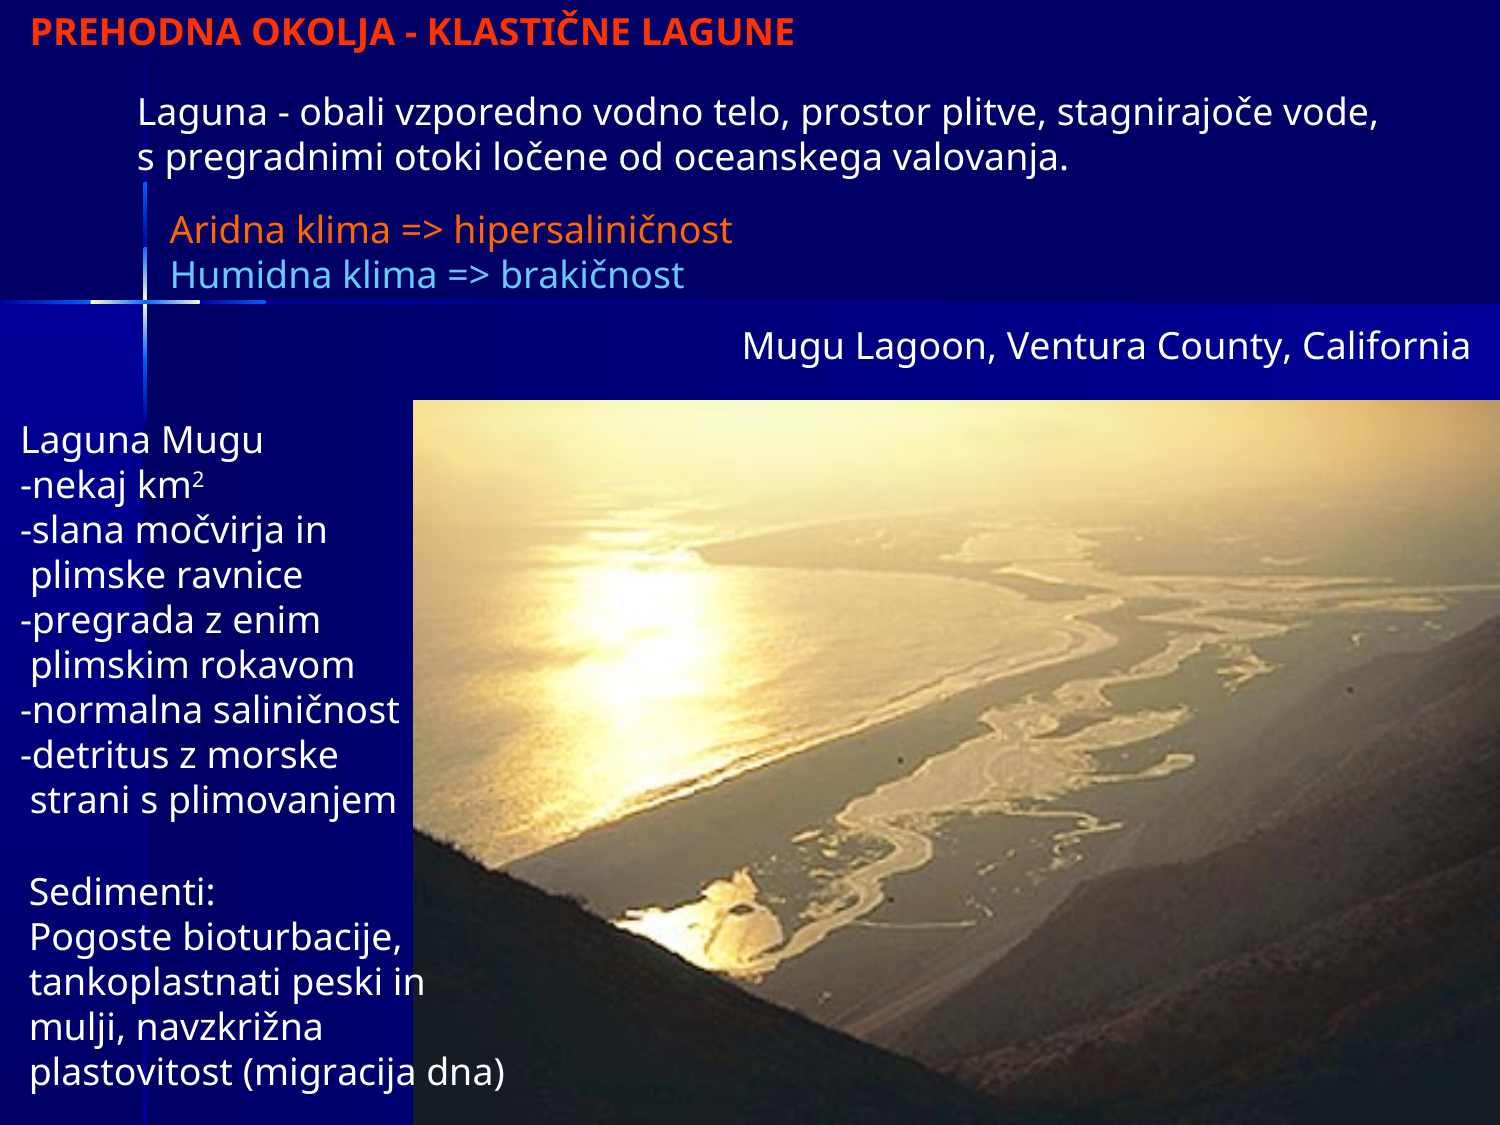

PREHODNA OKOLJA - KLASTIČNE LAGUNE
Laguna - obali vzporedno vodno telo, prostor plitve, stagnirajoče vode,
s pregradnimi otoki ločene od oceanskega valovanja.
Aridna klima => hipersaliničnost
Humidna klima => brakičnost
Mugu Lagoon, Ventura County, California
Laguna Mugu
-nekaj km2
-slana močvirja in
 plimske ravnice
-pregrada z enim
 plimskim rokavom
-normalna saliničnost
-detritus z morske
 strani s plimovanjem
Sedimenti:
Pogoste bioturbacije,
tankoplastnati peski in
mulji, navzkrižna
plastovitost (migracija dna)